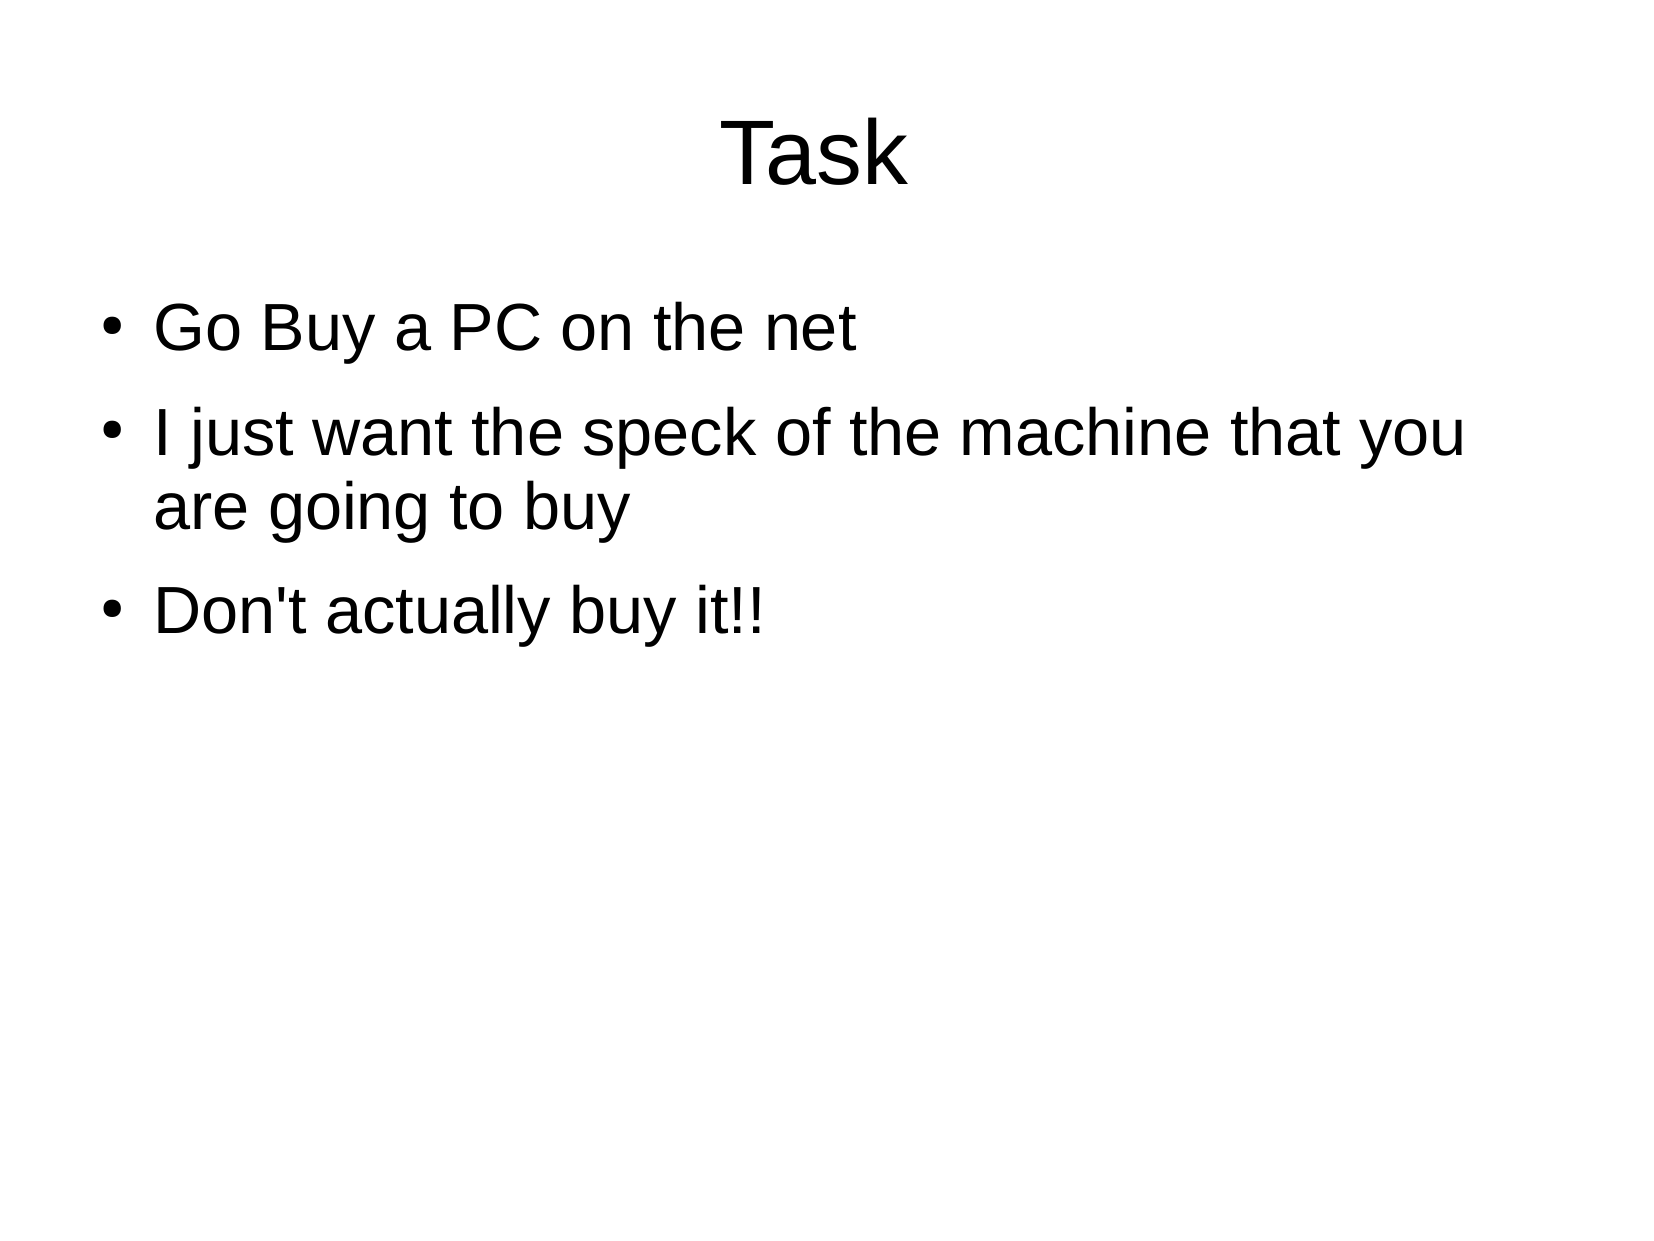

# Task
Go Buy a PC on the net
I just want the speck of the machine that you are going to buy
Don't actually buy it!!